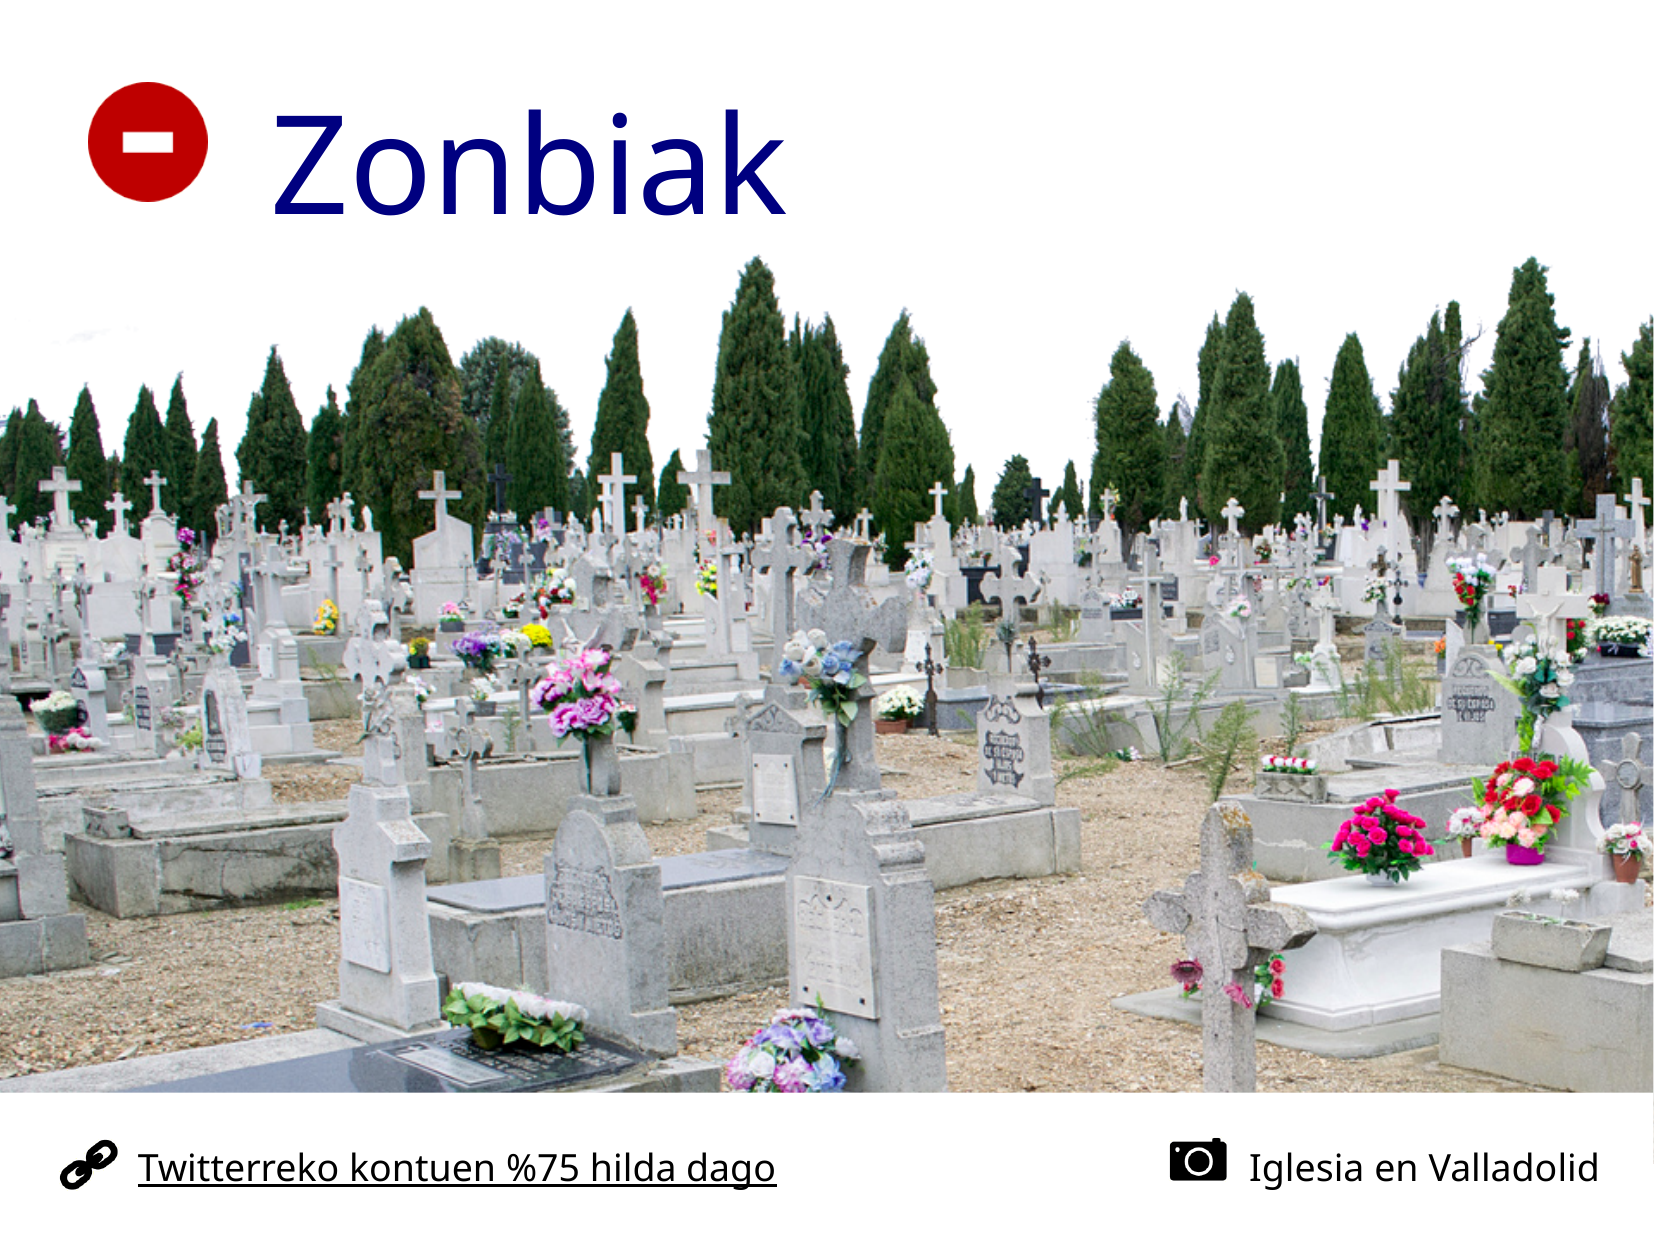

Zonbiak
Iglesia en Valladolid
Twitterreko kontuen %75 hilda dago